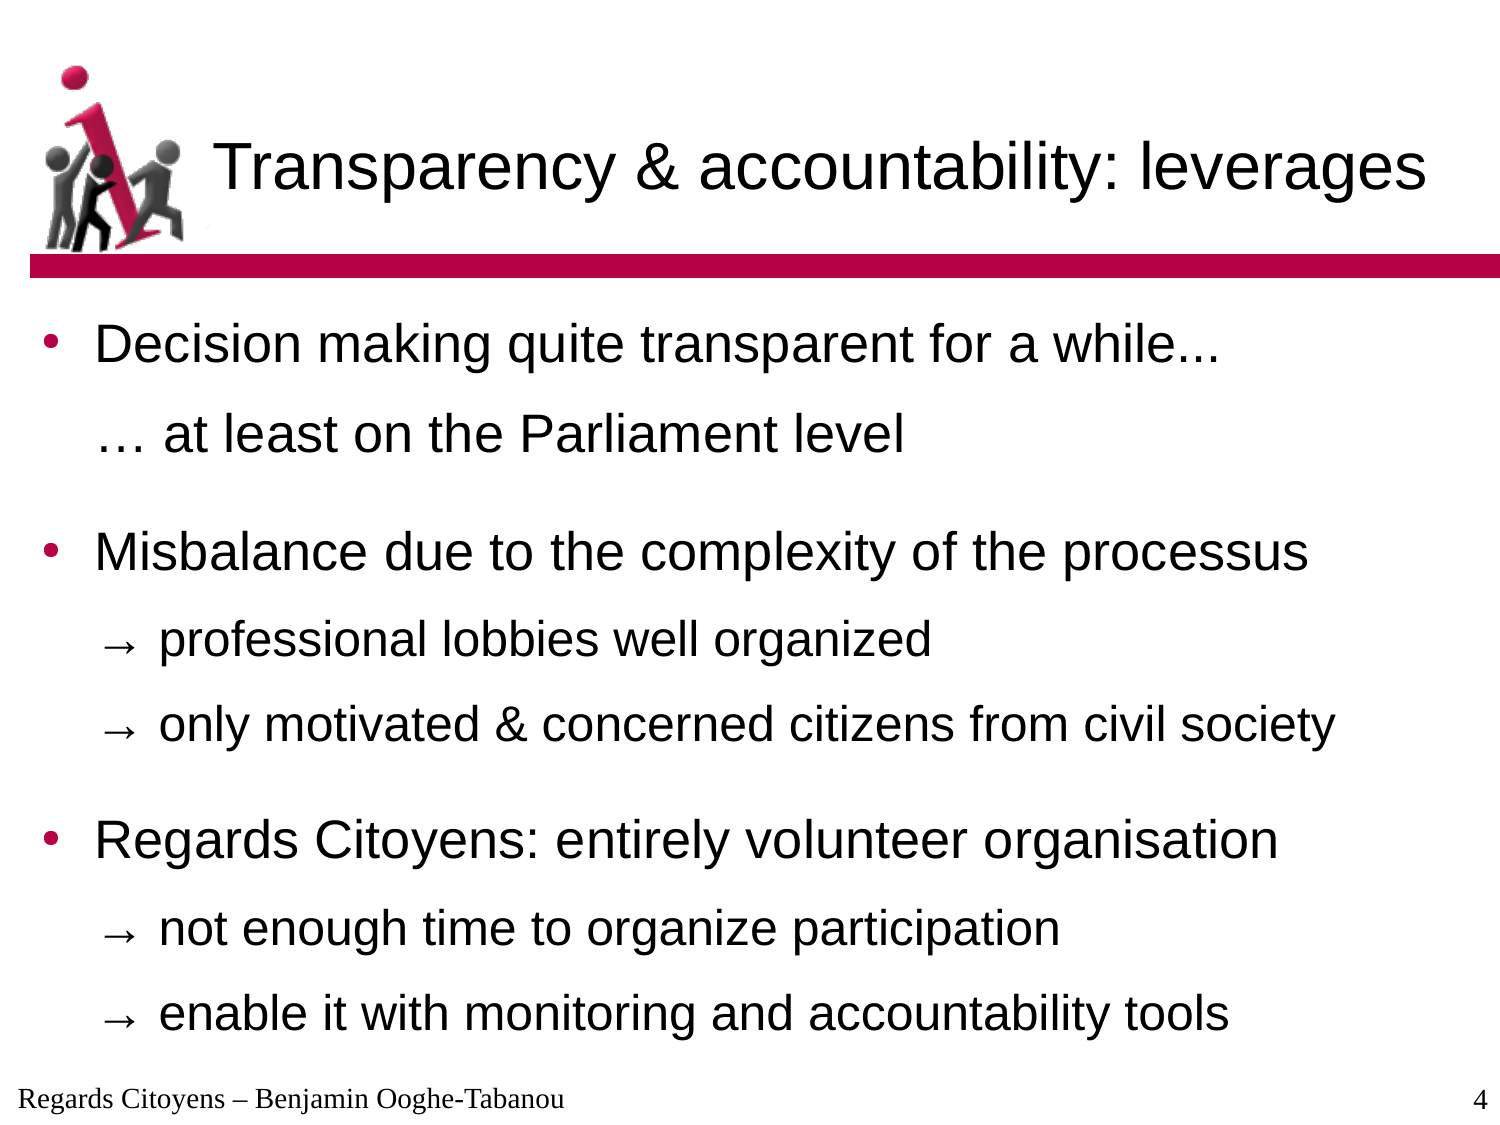

# Transparency & accountability: leverages
Decision making quite transparent for a while...
… at least on the Parliament level
Misbalance due to the complexity of the processus
→ professional lobbies well organized
→ only motivated & concerned citizens from civil society
Regards Citoyens: entirely volunteer organisation
→ not enough time to organize participation
→ enable it with monitoring and accountability tools
Regards Citoyens - Split 2015
4